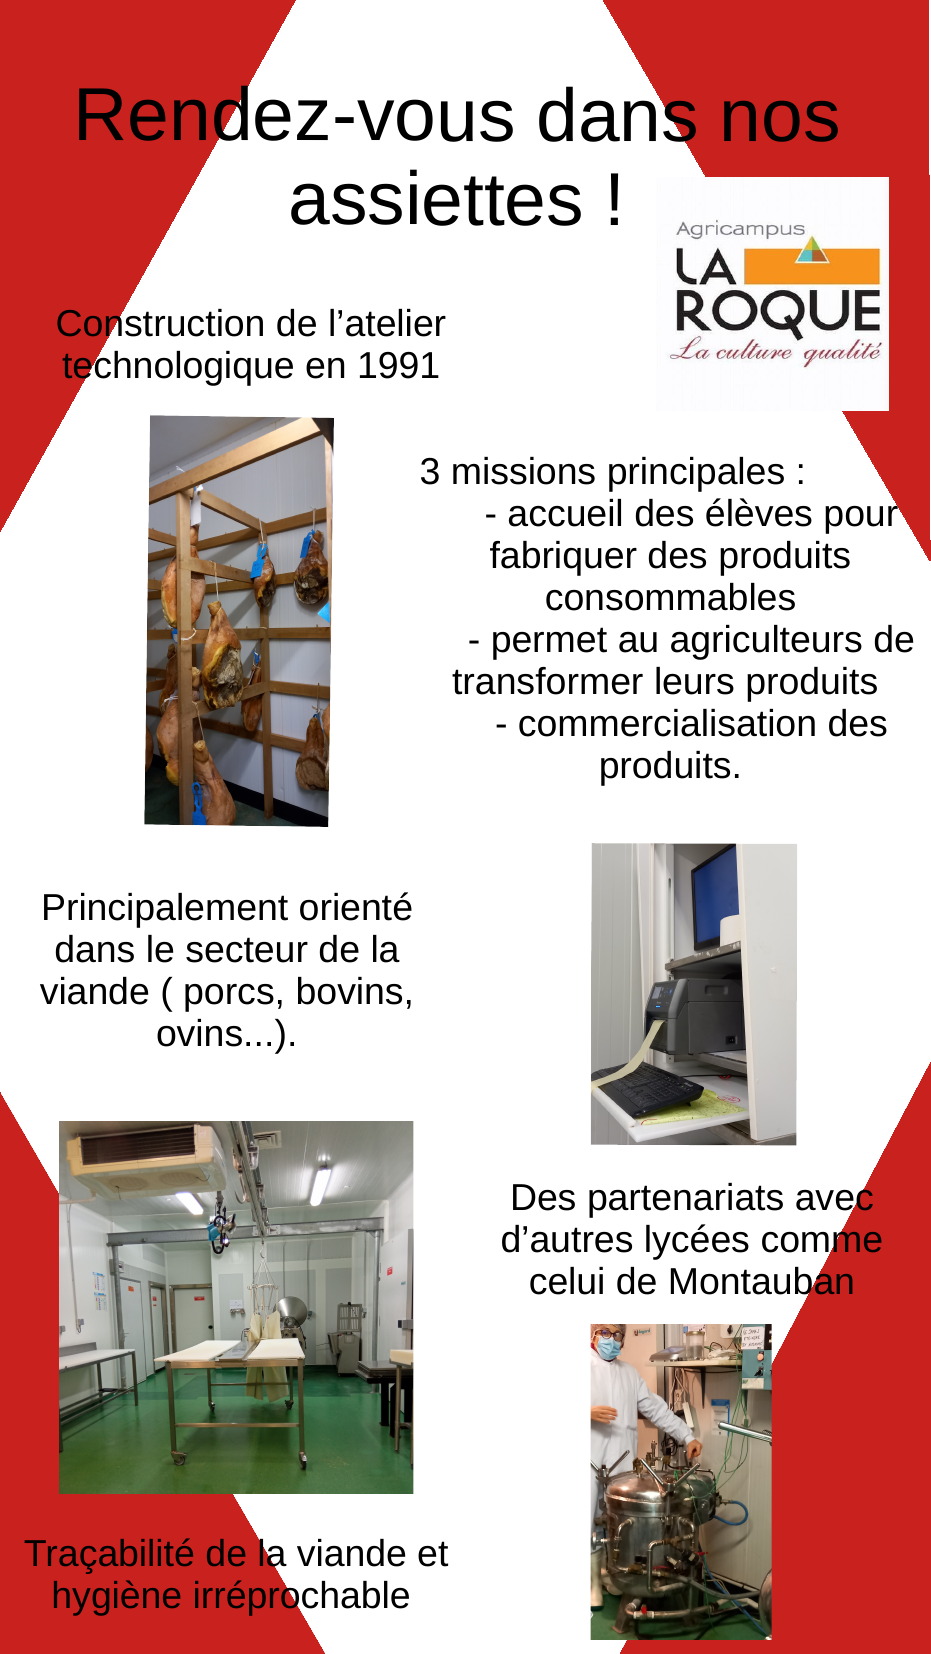

Rendez-vous dans nos assiettes !
Construction de l’atelier technologique en 1991
3 missions principales :
 - accueil des élèves pour fabriquer des produits consommables
 - permet au agriculteurs de transformer leurs produits
 - commercialisation des produits.
Principalement orienté dans le secteur de la viande ( porcs, bovins, ovins...).
Des partenariats avec d’autres lycées comme celui de Montauban
Traçabilité de la viande et hygiène irréprochable